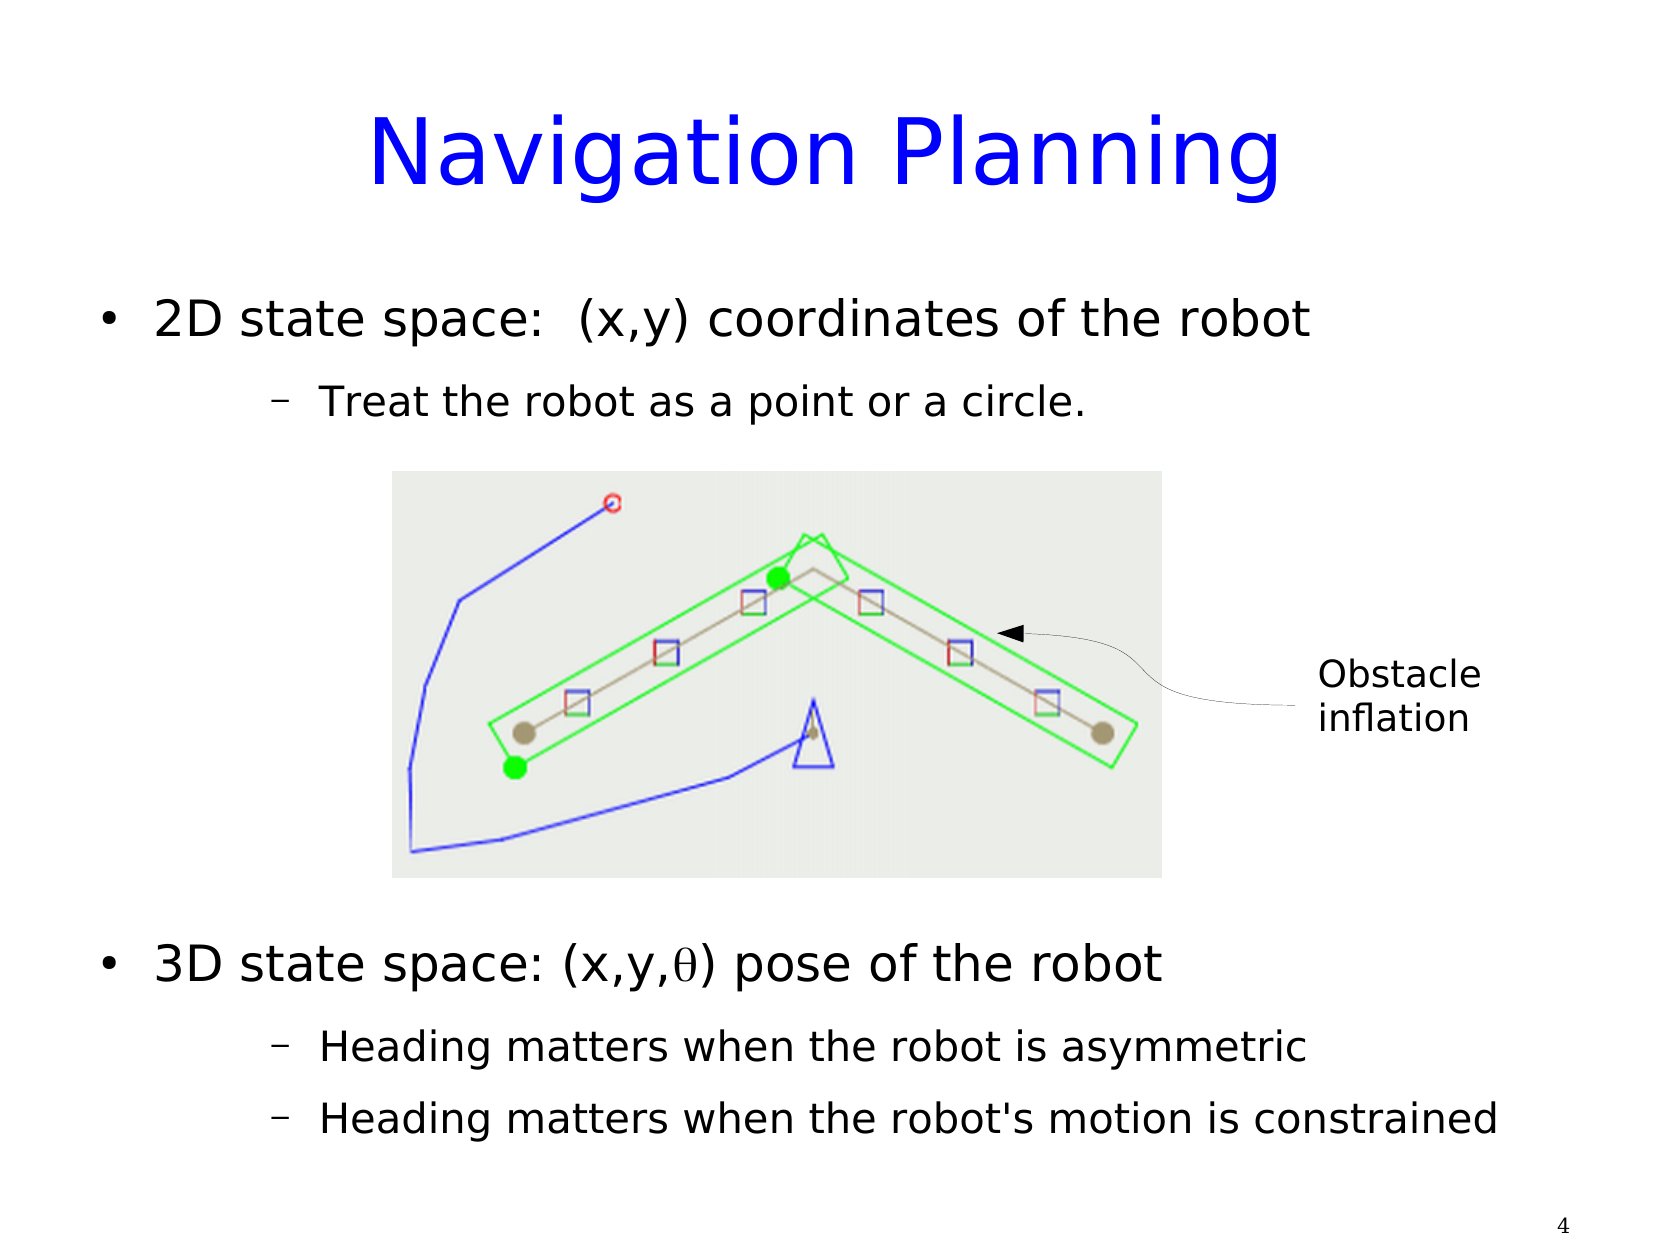

# Navigation Planning
2D state space: (x,y) coordinates of the robot
Treat the robot as a point or a circle.
3D state space: (x,y,q) pose of the robot
Heading matters when the robot is asymmetric
Heading matters when the robot's motion is constrained
Obstacle inflation
4